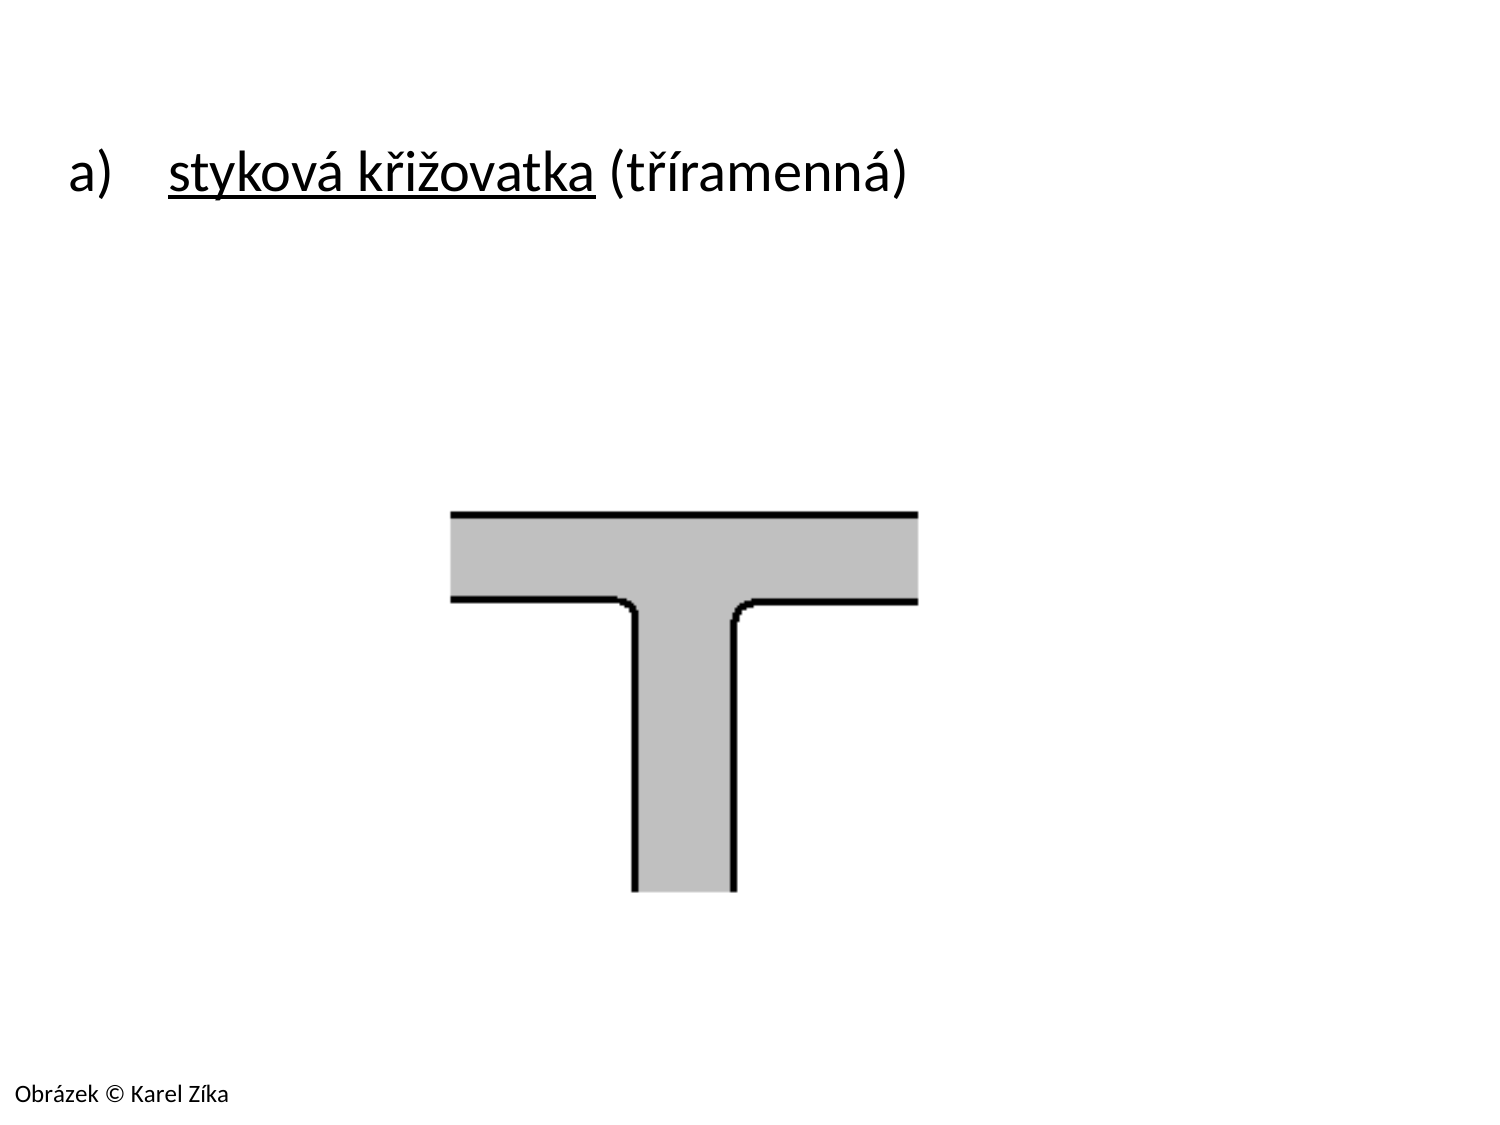

# styková křižovatka (tříramenná)
Obrázek © Karel Zíka